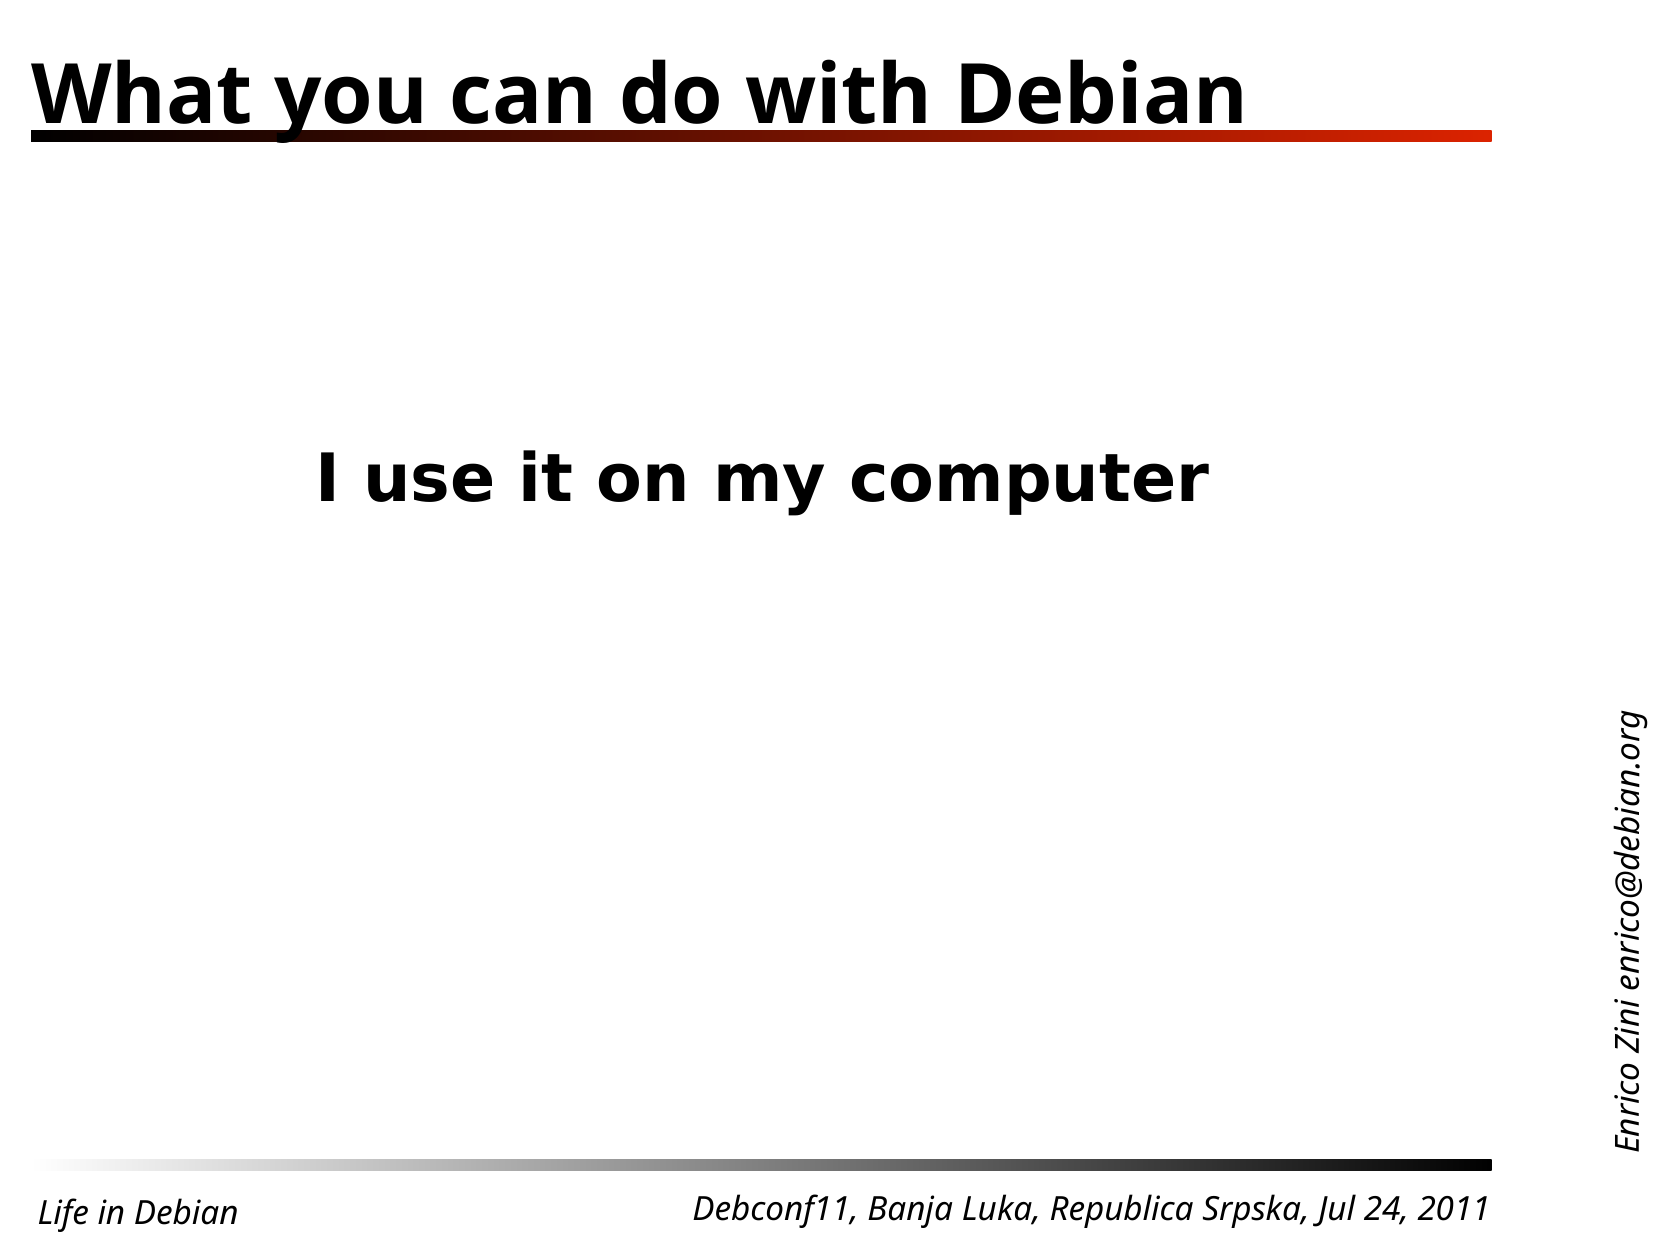

What you can do with Debian
I use it on my computer